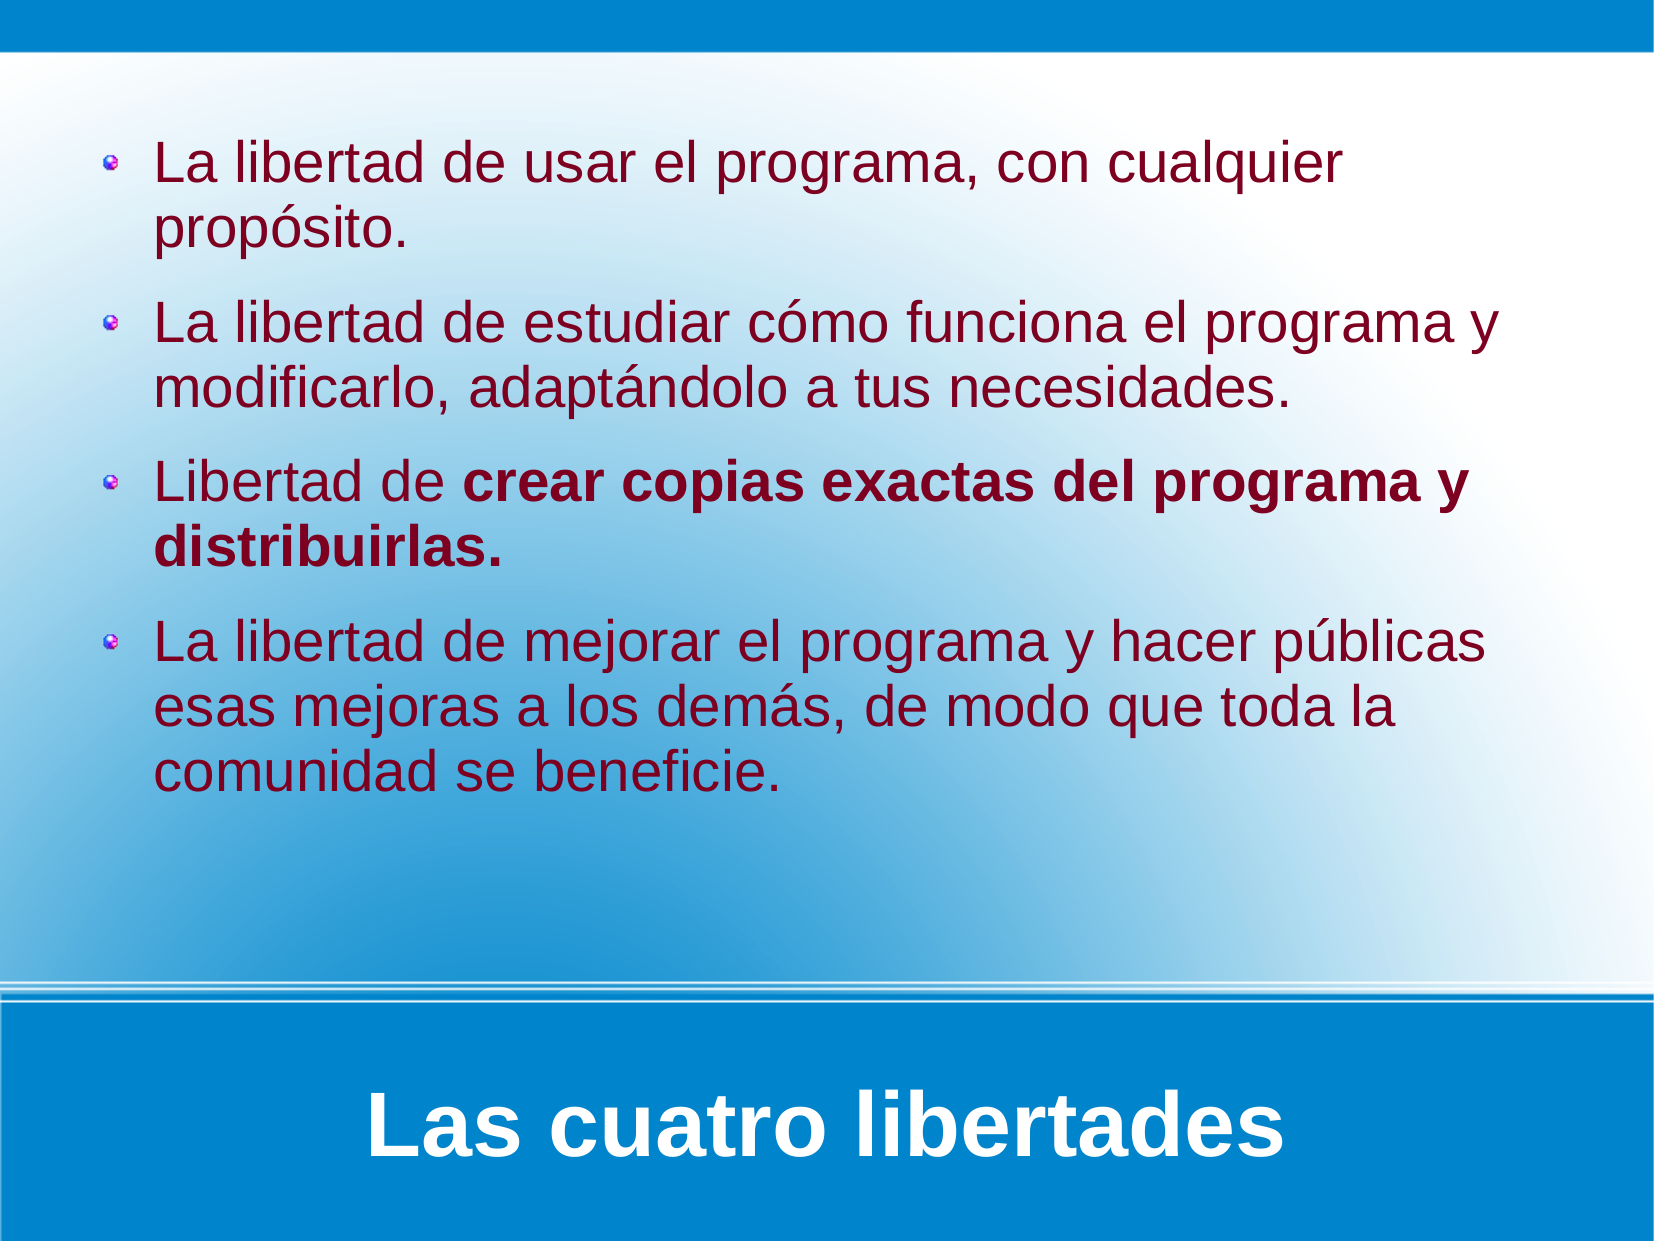

La libertad de usar el programa, con cualquier propósito.
La libertad de estudiar cómo funciona el programa y modificarlo, adaptándolo a tus necesidades.
Libertad de crear copias exactas del programa y distribuirlas.
La libertad de mejorar el programa y hacer públicas esas mejoras a los demás, de modo que toda la comunidad se beneficie.
# Las cuatro libertades